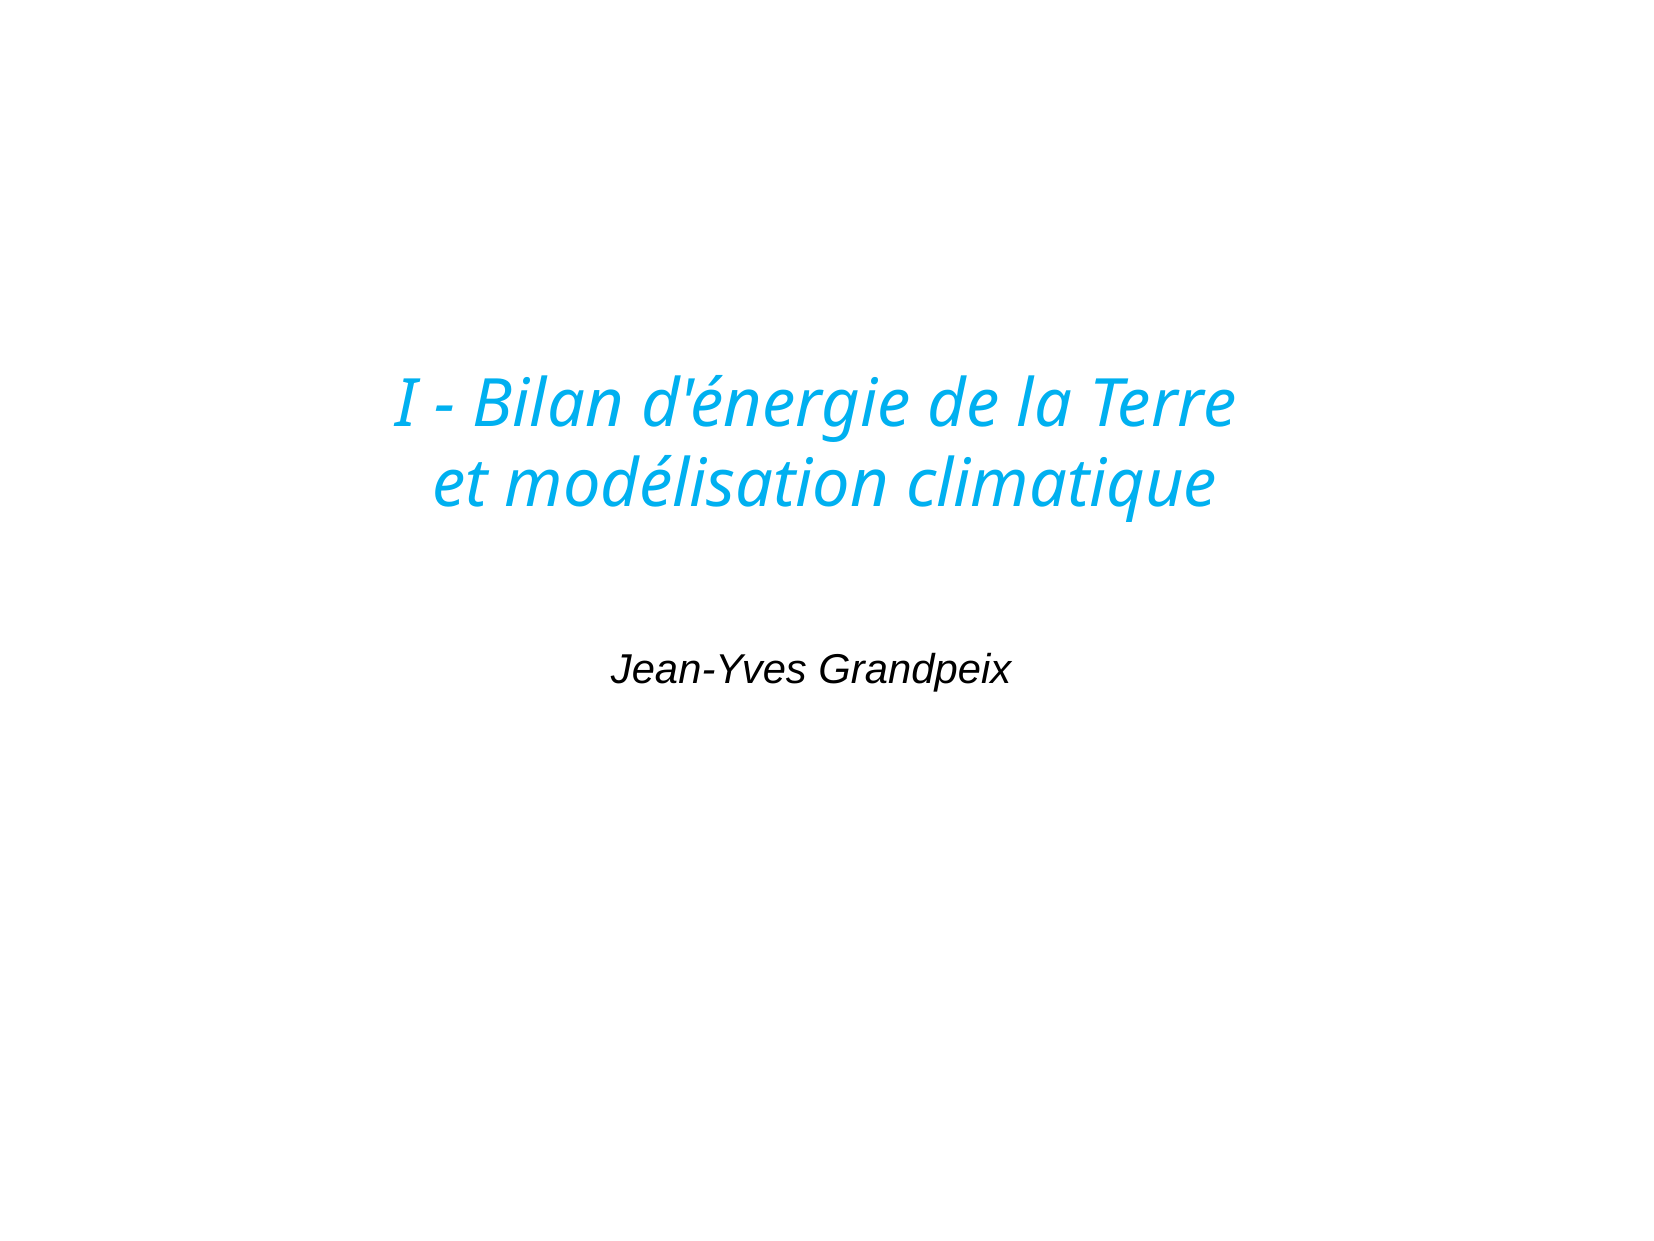

I - Bilan d'énergie de la Terre
et modélisation climatique
Jean-Yves Grandpeix